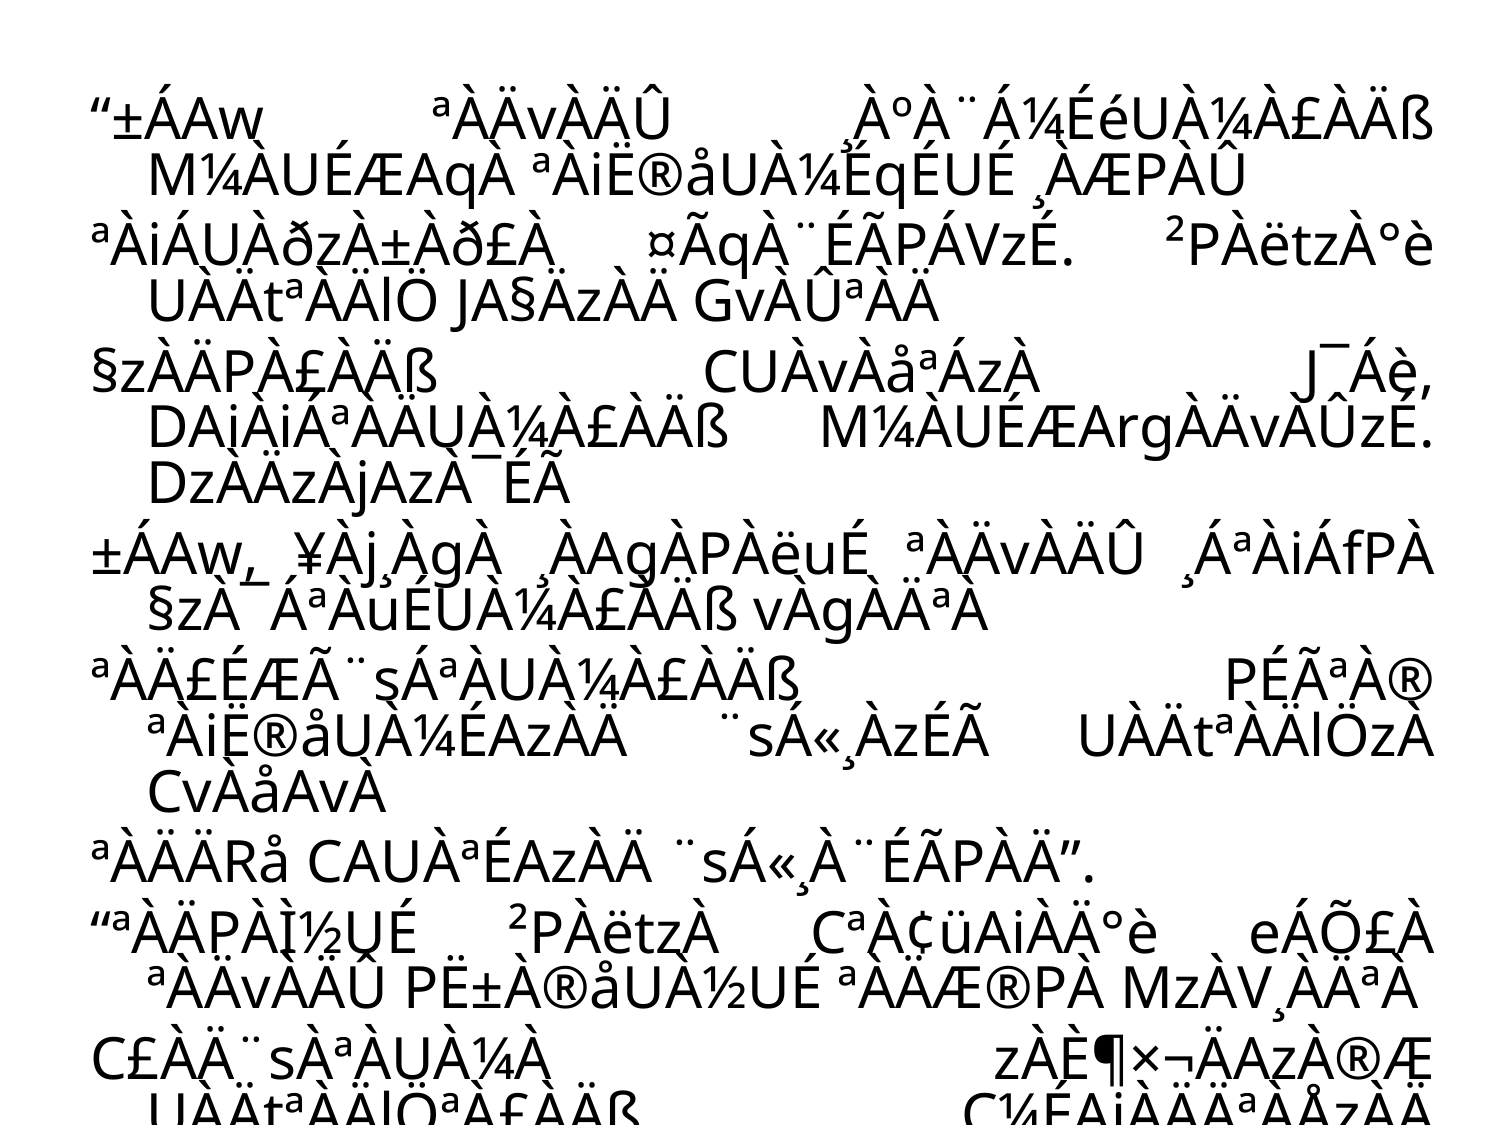

# “±ÁAw ªÀÄvÀÄÛ ¸ÀºÀ¨Á¼ÉéUÀ¼À£ÀÄß M¼ÀUÉÆAqÀ ªÀiË®åUÀ¼ÉqÉUÉ ¸ÀÆPÀÛ
ªÀiÁUÀðzÀ±Àð£À ¤ÃqÀ¨ÉÃPÁVzÉ. ²PÀëtzÀ°è UÀÄtªÀÄlÖ JA§ÄzÀÄ GvÀÛªÀÄ
§zÀÄPÀ£ÀÄß CUÀvÀåªÁzÀ J¯Áè, DAiÀiÁªÀÄUÀ¼À£ÀÄß M¼ÀUÉÆArgÀÄvÀÛzÉ. DzÀÄzÀjAzÀ¯ÉÃ
±ÁAw, ¥Àj¸ÀgÀ ¸ÀAgÀPÀëuÉ ªÀÄvÀÄÛ ¸ÁªÀiÁfPÀ §zÀ¯ÁªÀuÉUÀ¼À£ÀÄß vÀgÀÄªÀ
ªÀÄ£ÉÆÃ¨sÁªÀUÀ¼À£ÀÄß PÉÃªÀ® ªÀiË®åUÀ¼ÉAzÀÄ ¨sÁ«¸ÀzÉÃ UÀÄtªÀÄlÖzÀ CvÀåAvÀ
ªÀÄÄRå CAUÀªÉAzÀÄ ¨sÁ«¸À¨ÉÃPÀÄ”.
“ªÀÄPÀÌ½UÉ ²PÀëtzÀ CªÀ¢üAiÀÄ°è eÁÕ£À ªÀÄvÀÄÛ PË±À®åUÀ½UÉ ªÀÄÆ®PÀ MzÀV¸ÀÄªÀ
C£ÀÄ¨sÀªÀUÀ¼À zÀÈ¶×¬ÄAzÀ®Æ UÀÄtªÀÄlÖªÀ£ÀÄß C¼ÉAiÀÄÄªÀÅzÀÄ CUÀvÀåªÁVzÉ.”